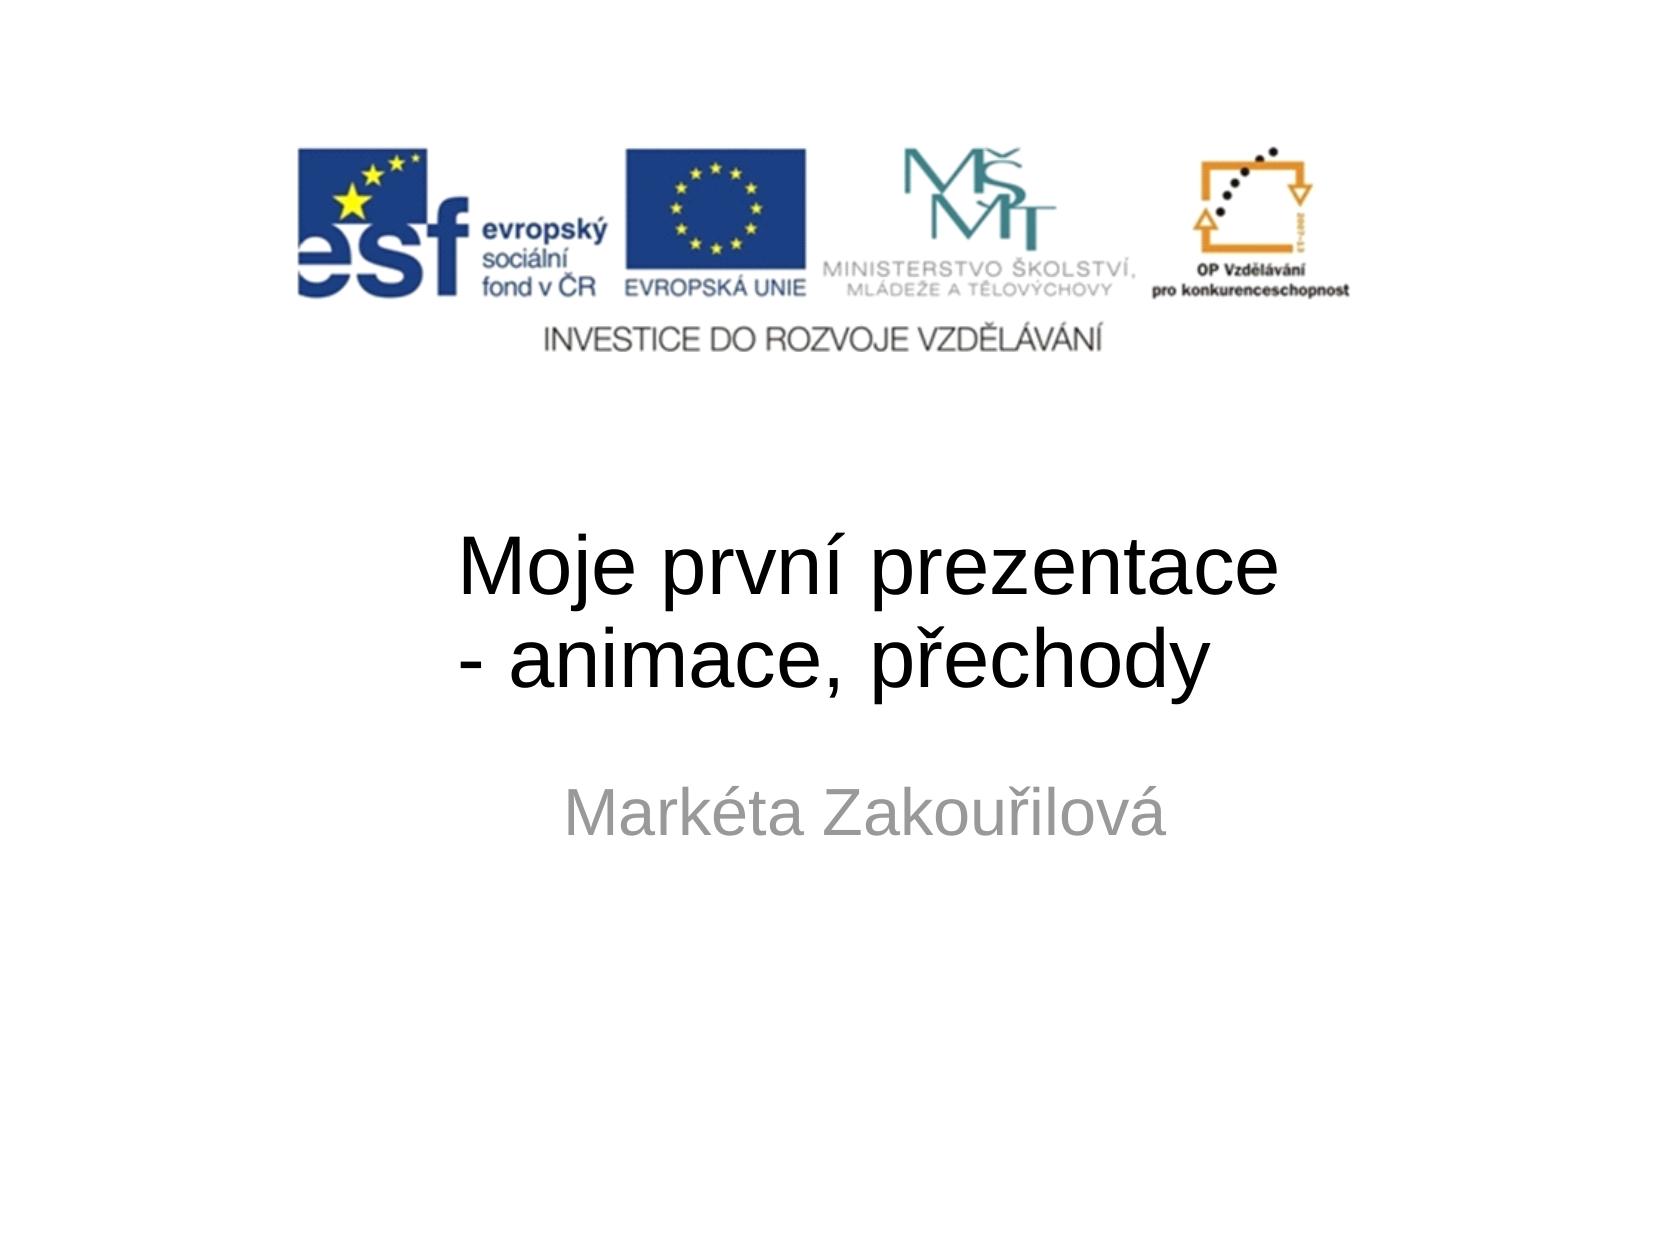

Moje první prezentace
- animace, přechody
Markéta Zakouřilová